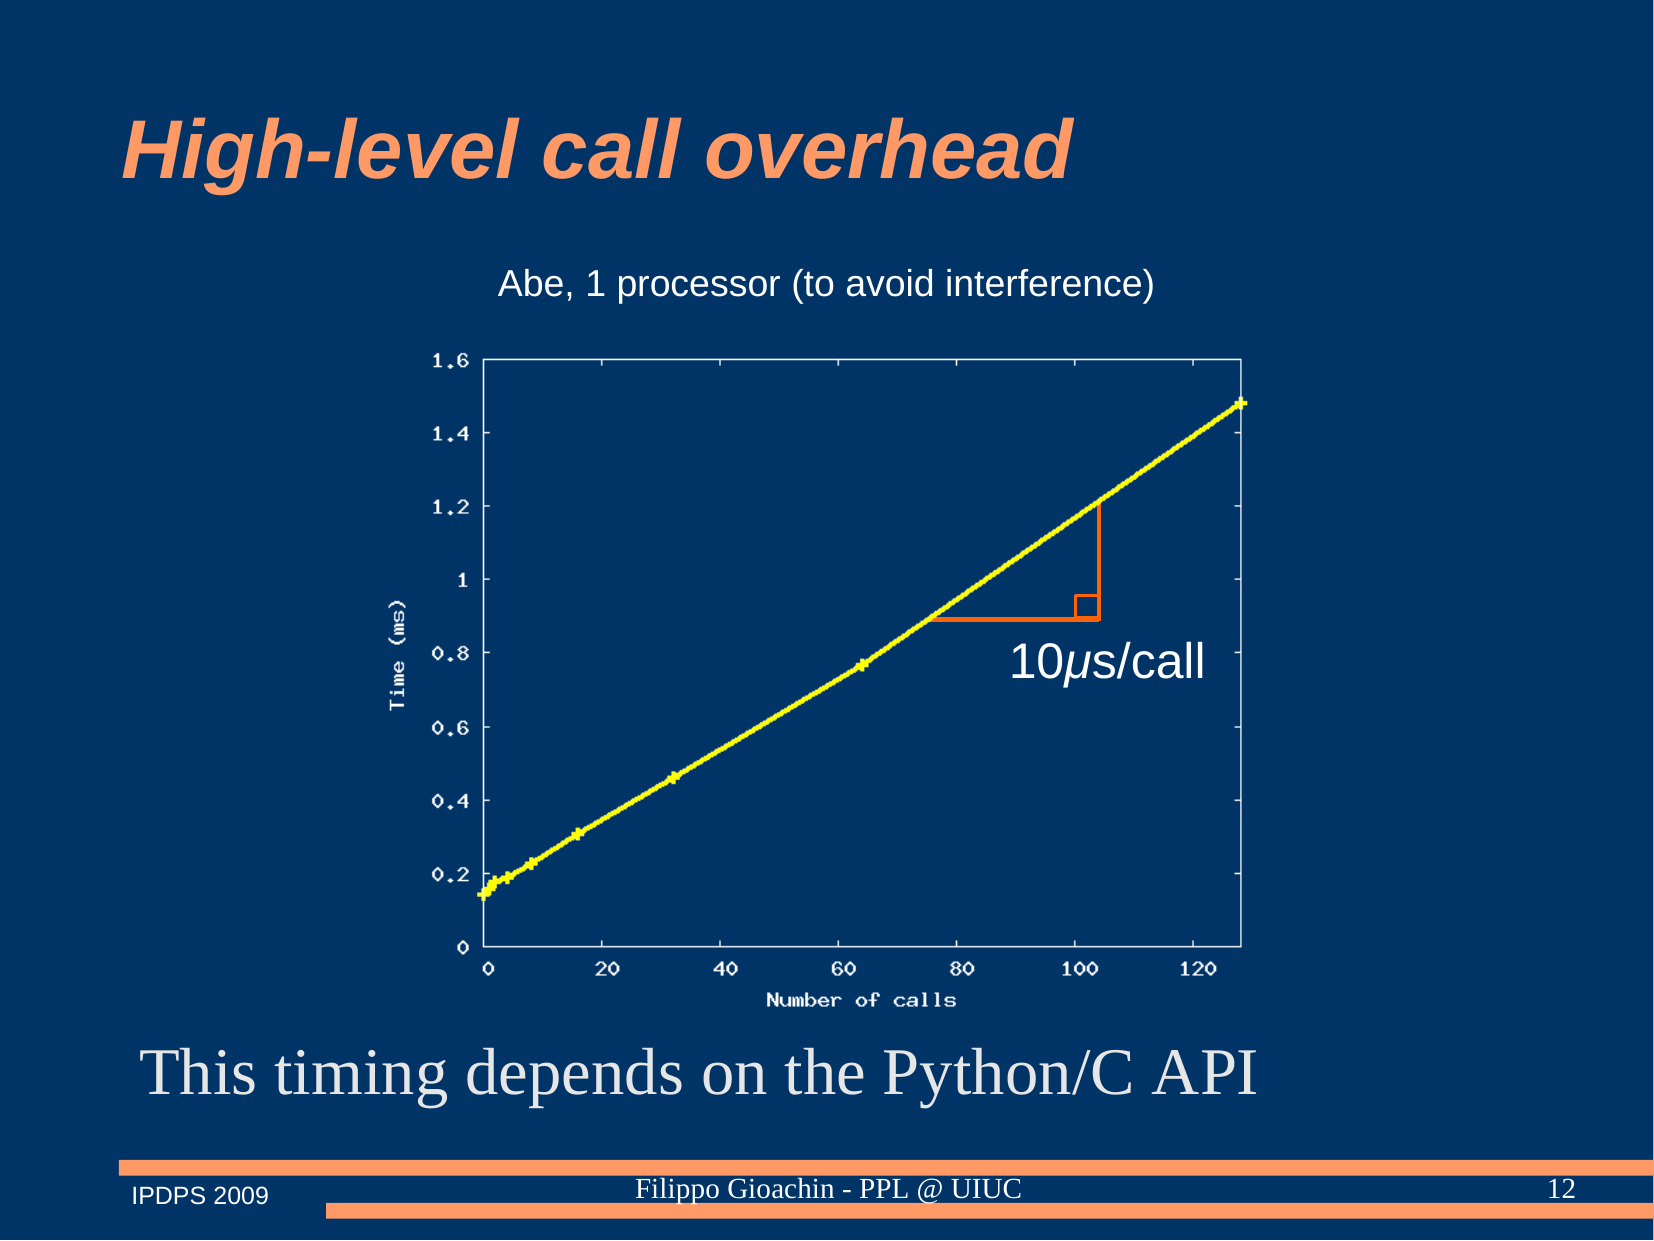

# High-level call overhead
Abe, 1 processor (to avoid interference)
10μs/call
This timing depends on the Python/C API
12
Filippo Gioachin - PPL @ UIUC